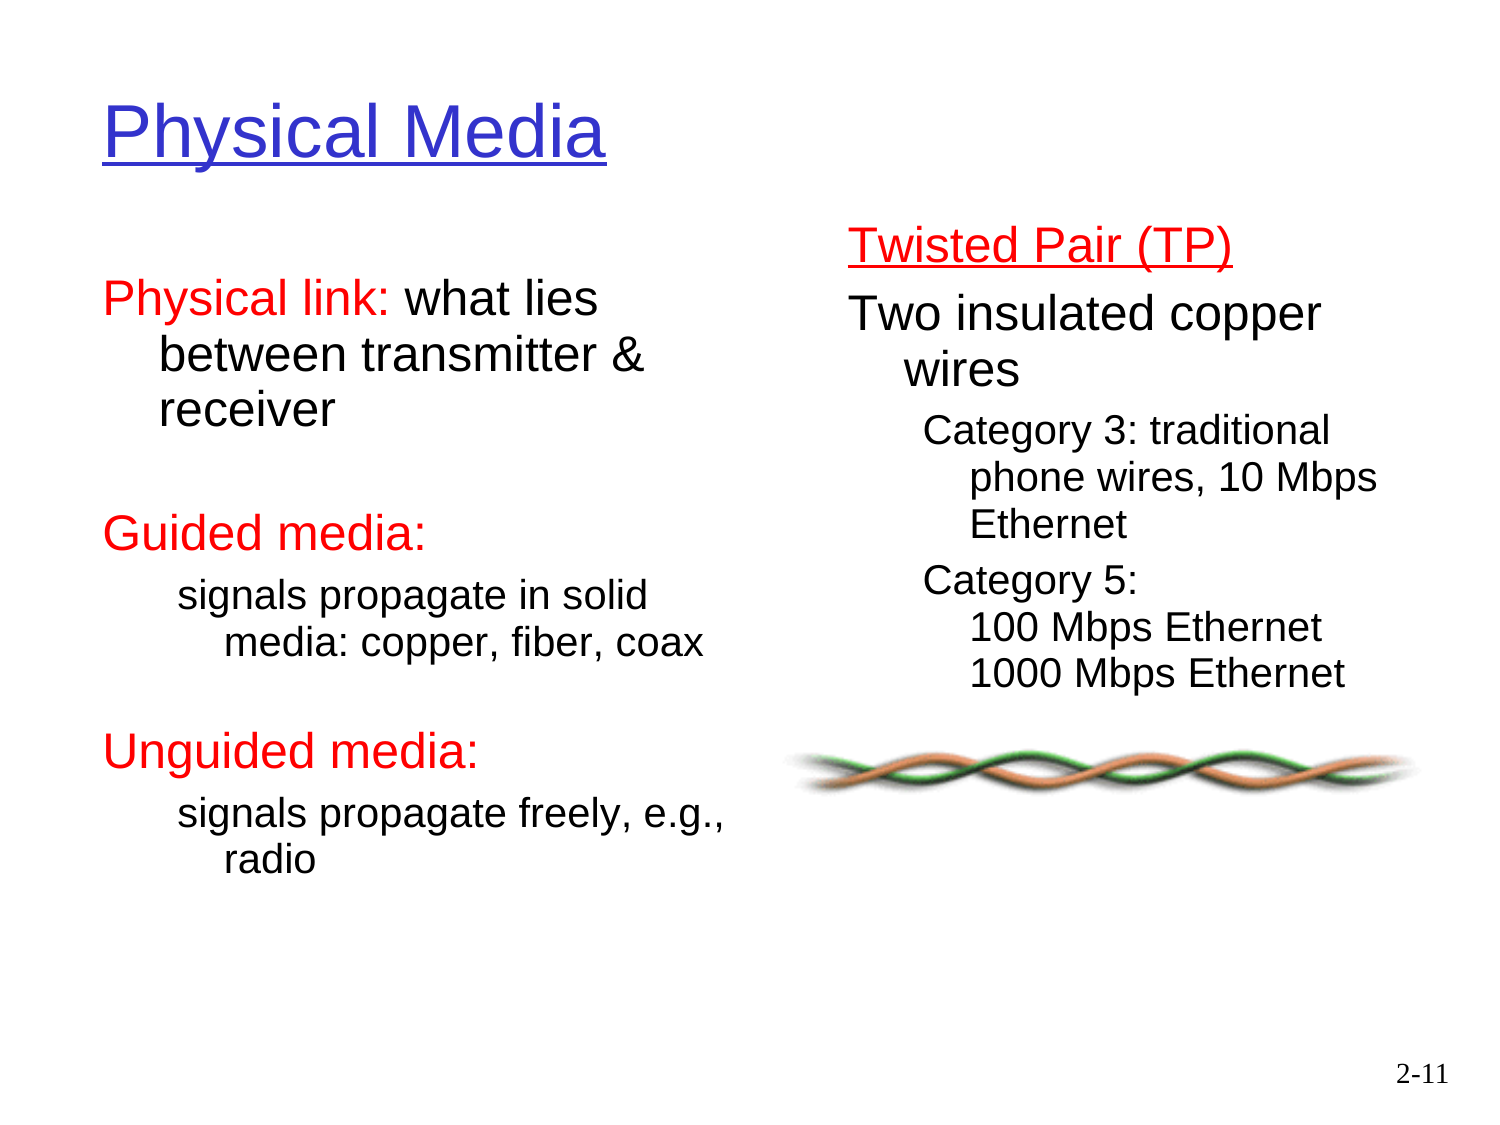

# Physical Media
Twisted Pair (TP)
Two insulated copper wires
Category 3: traditional phone wires, 10 Mbps Ethernet
Category 5:
100 Mbps Ethernet
1000 Mbps Ethernet
Physical link: what lies between transmitter & receiver
Guided media:
signals propagate in solid media: copper, fiber, coax
Unguided media:
signals propagate freely, e.g., radio
11